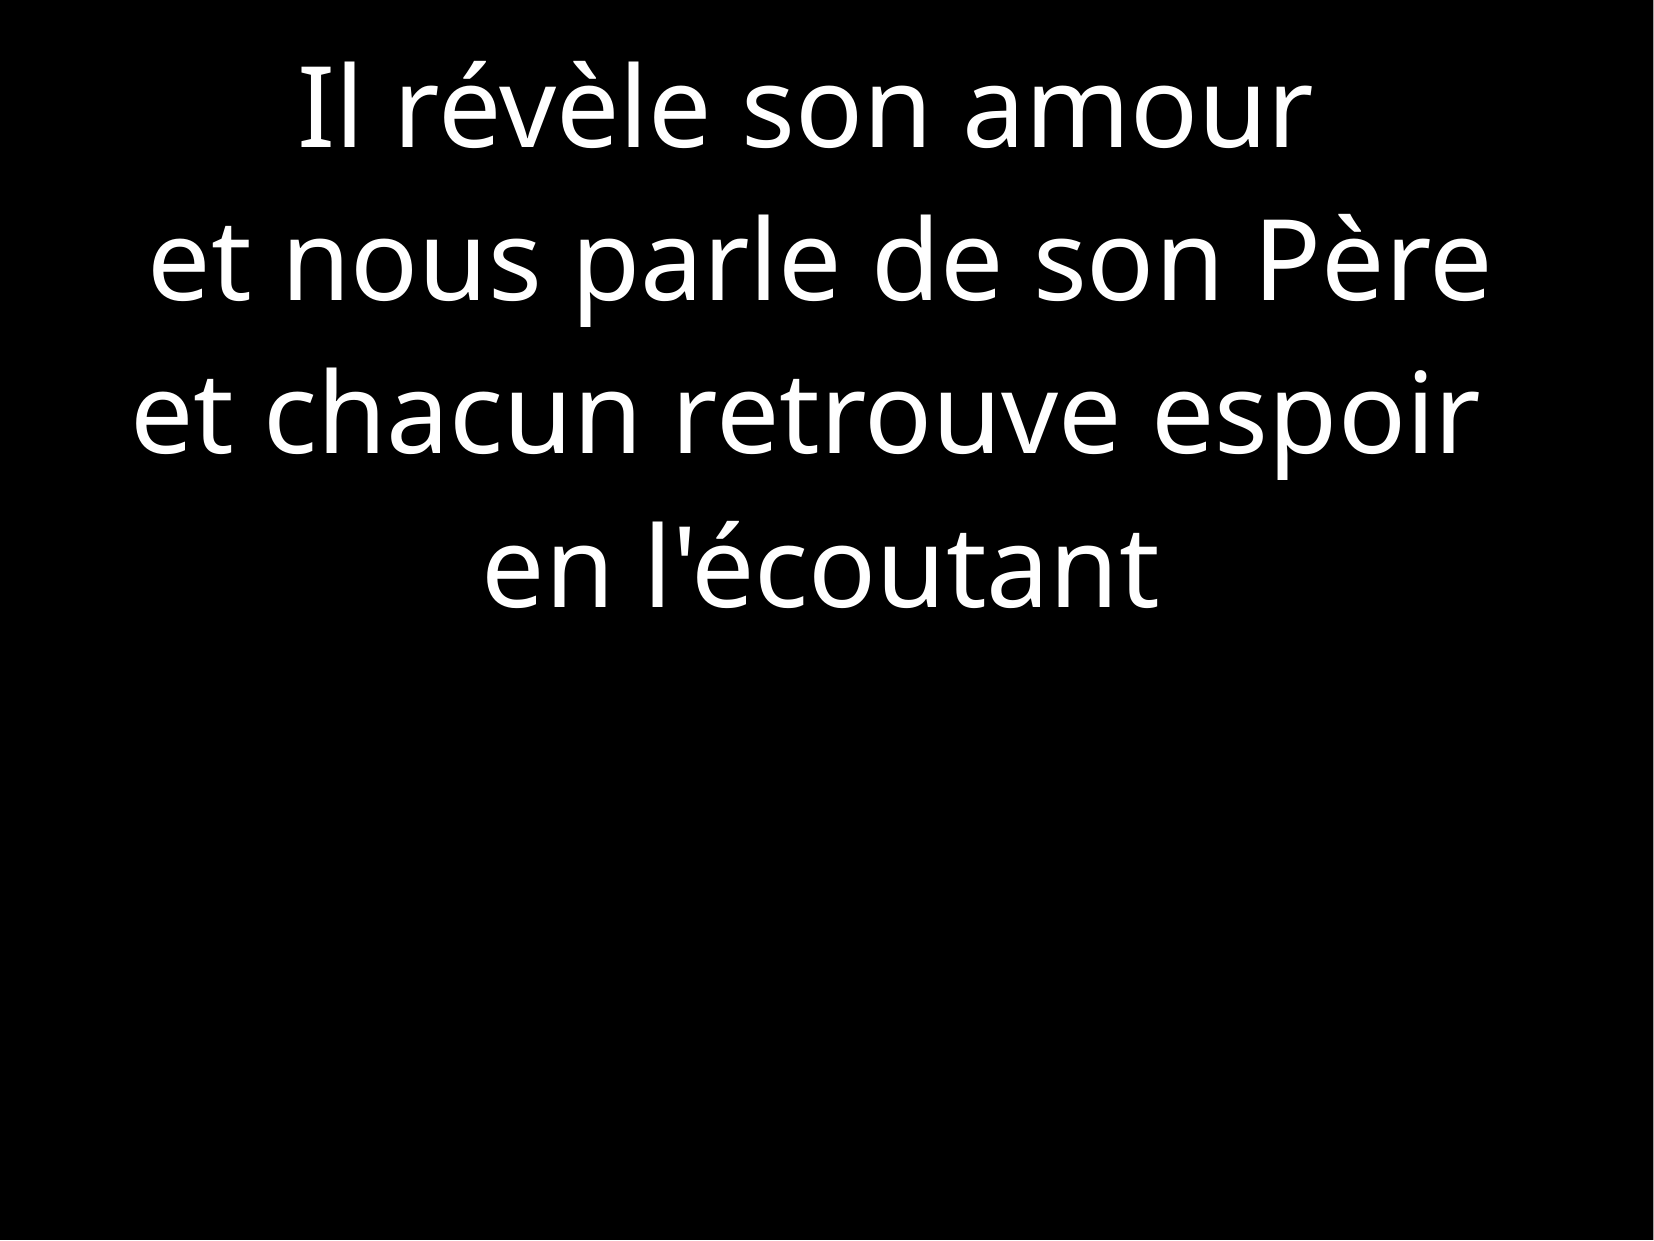

# Il révèle son amour
et nous parle de son Père
et chacun retrouve espoir
en l'écoutant